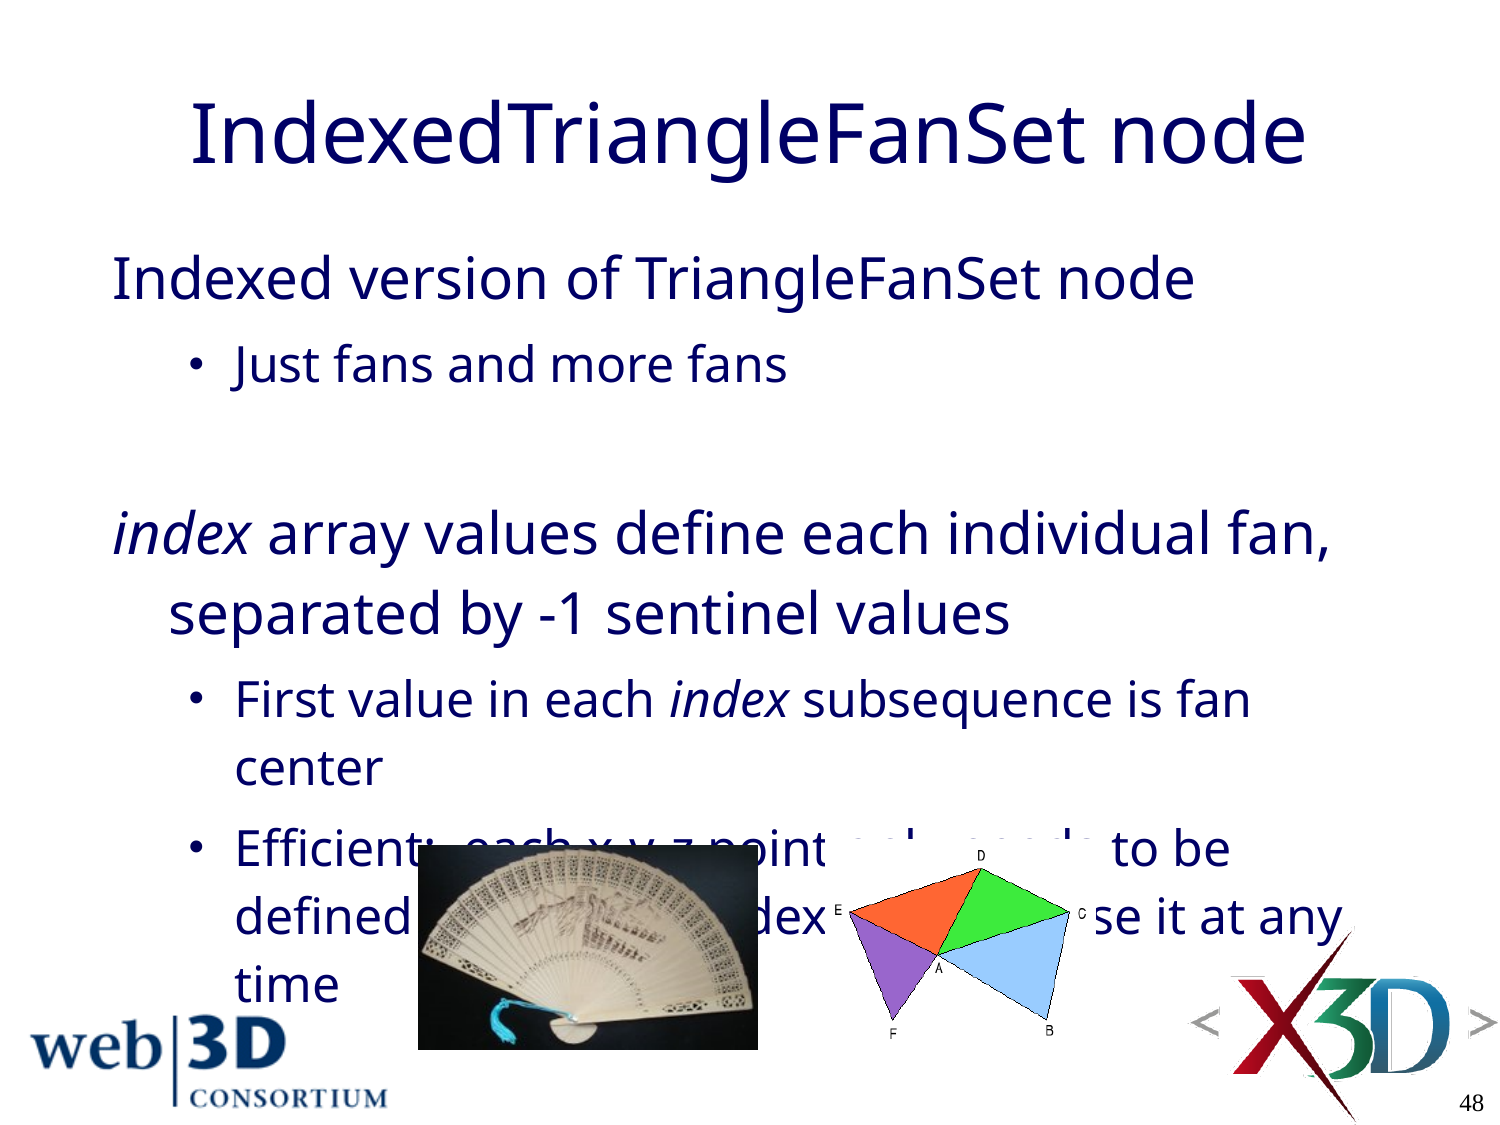

# IndexedTriangleFanSet node
Indexed version of TriangleFanSet node
Just fans and more fans
index array values define each individual fan, separated by -1 sentinel values
First value in each index subsequence is fan center
Efficient: each x-y-z point only needs to be defined once, since indexing can reuse it at any time